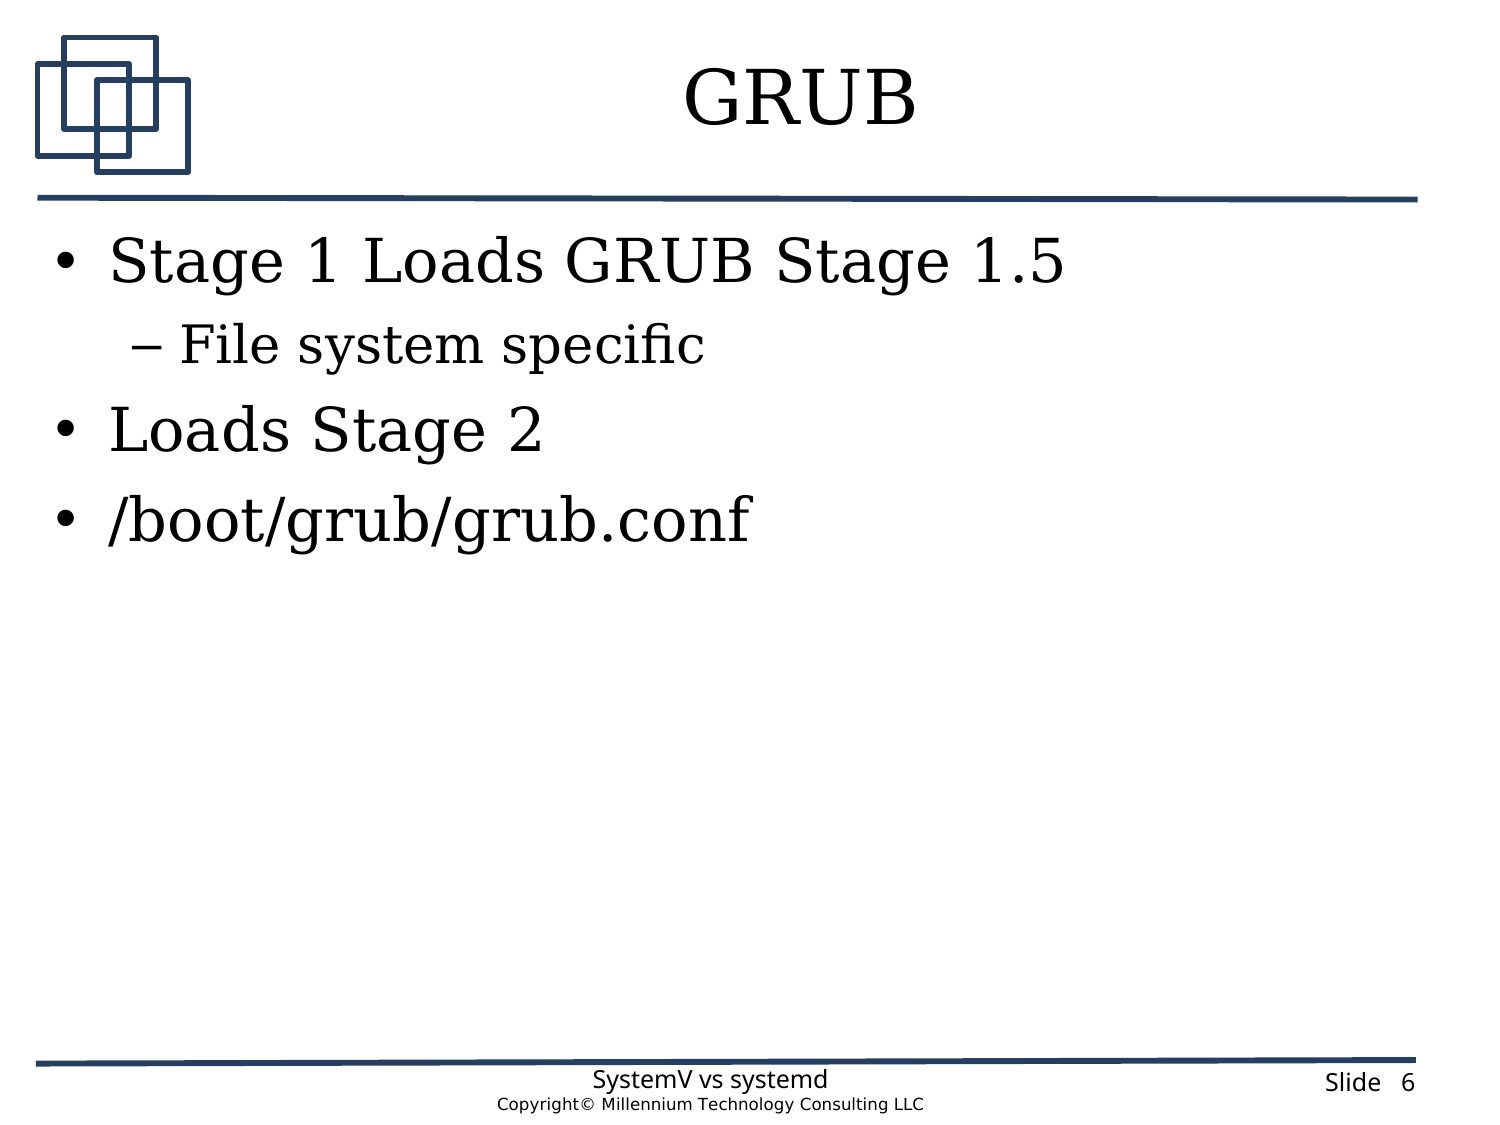

# GRUB
Stage 1 Loads GRUB Stage 1.5
File system specific
Loads Stage 2
/boot/grub/grub.conf